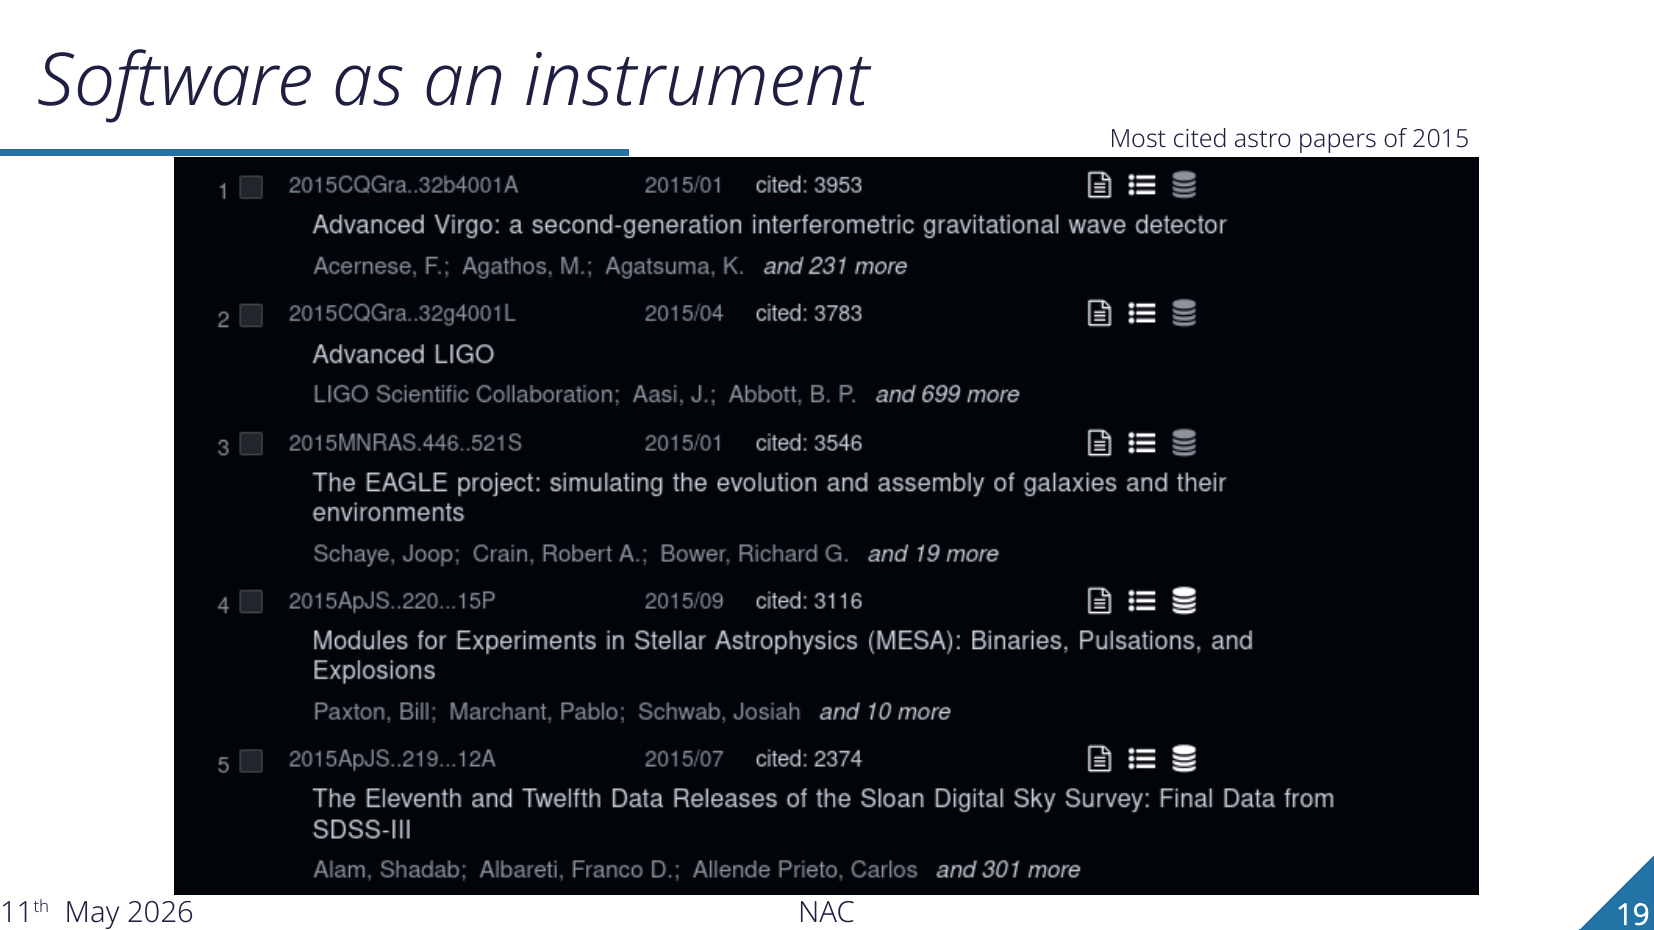

# Software as an instrument
Most cited astro papers of 2015
19